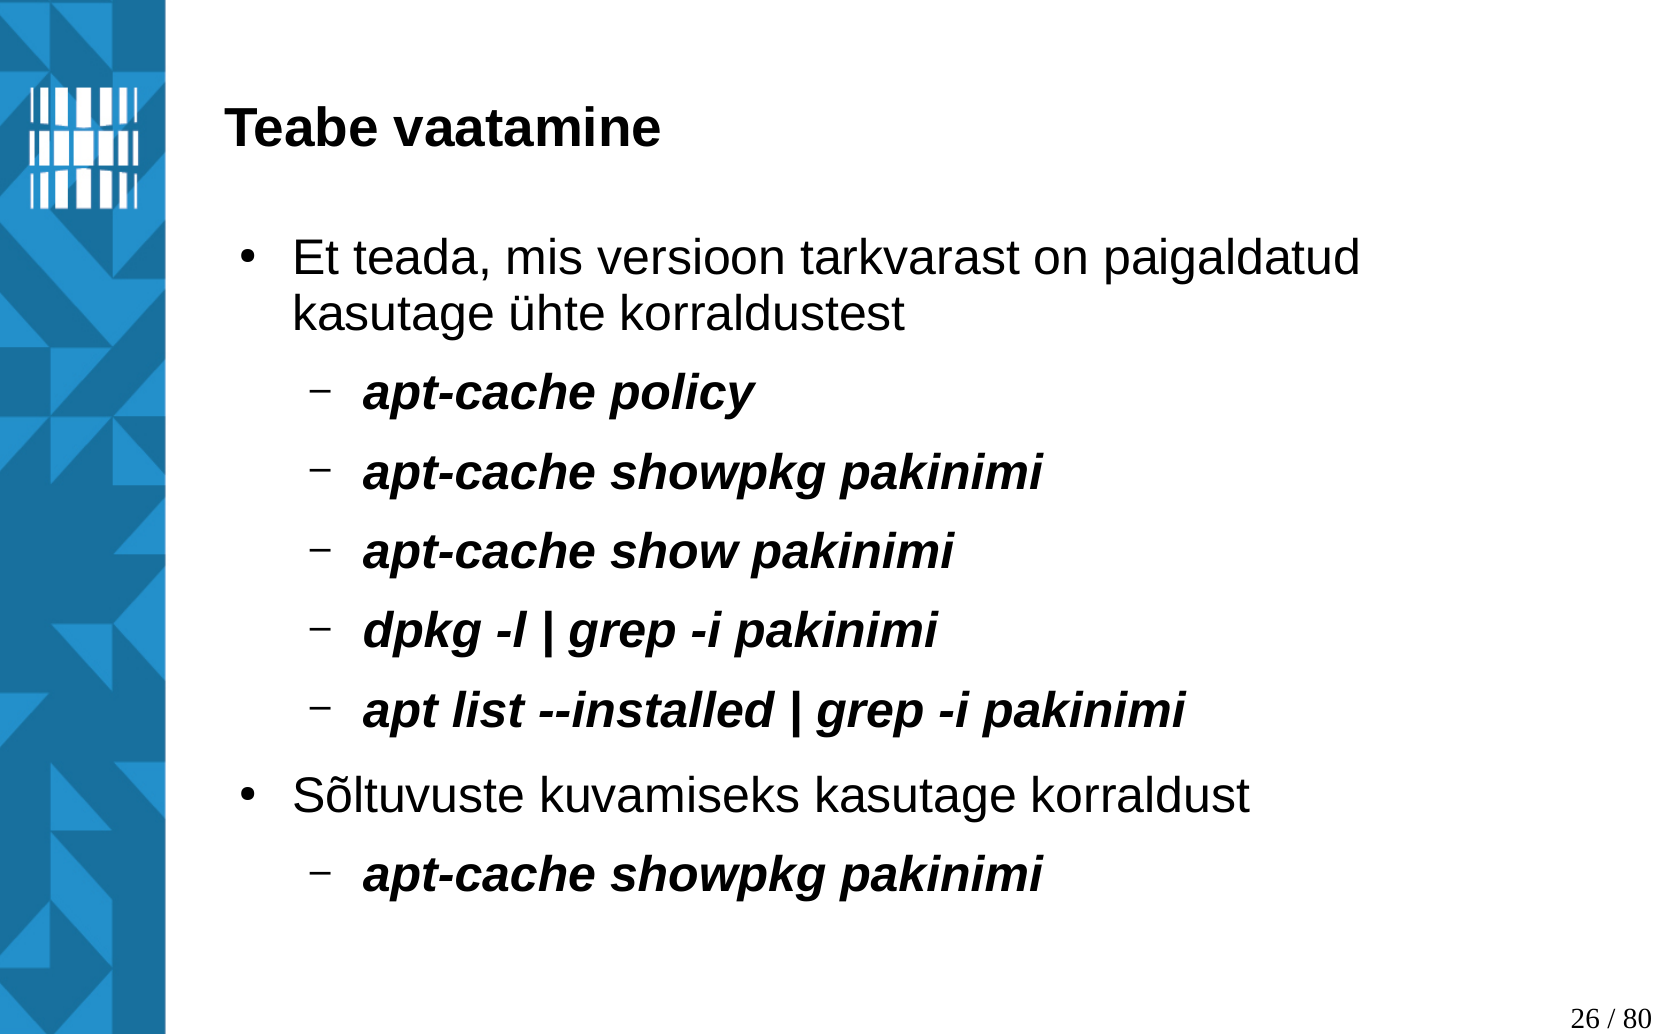

# Teabe vaatamine
Et teada, mis versioon tarkvarast on paigaldatud kasutage ühte korraldustest
apt-cache policy
apt-cache showpkg pakinimi
apt-cache show pakinimi
dpkg -l | grep -i pakinimi
apt list --installed | grep -i pakinimi
Sõltuvuste kuvamiseks kasutage korraldust
apt-cache showpkg pakinimi
26